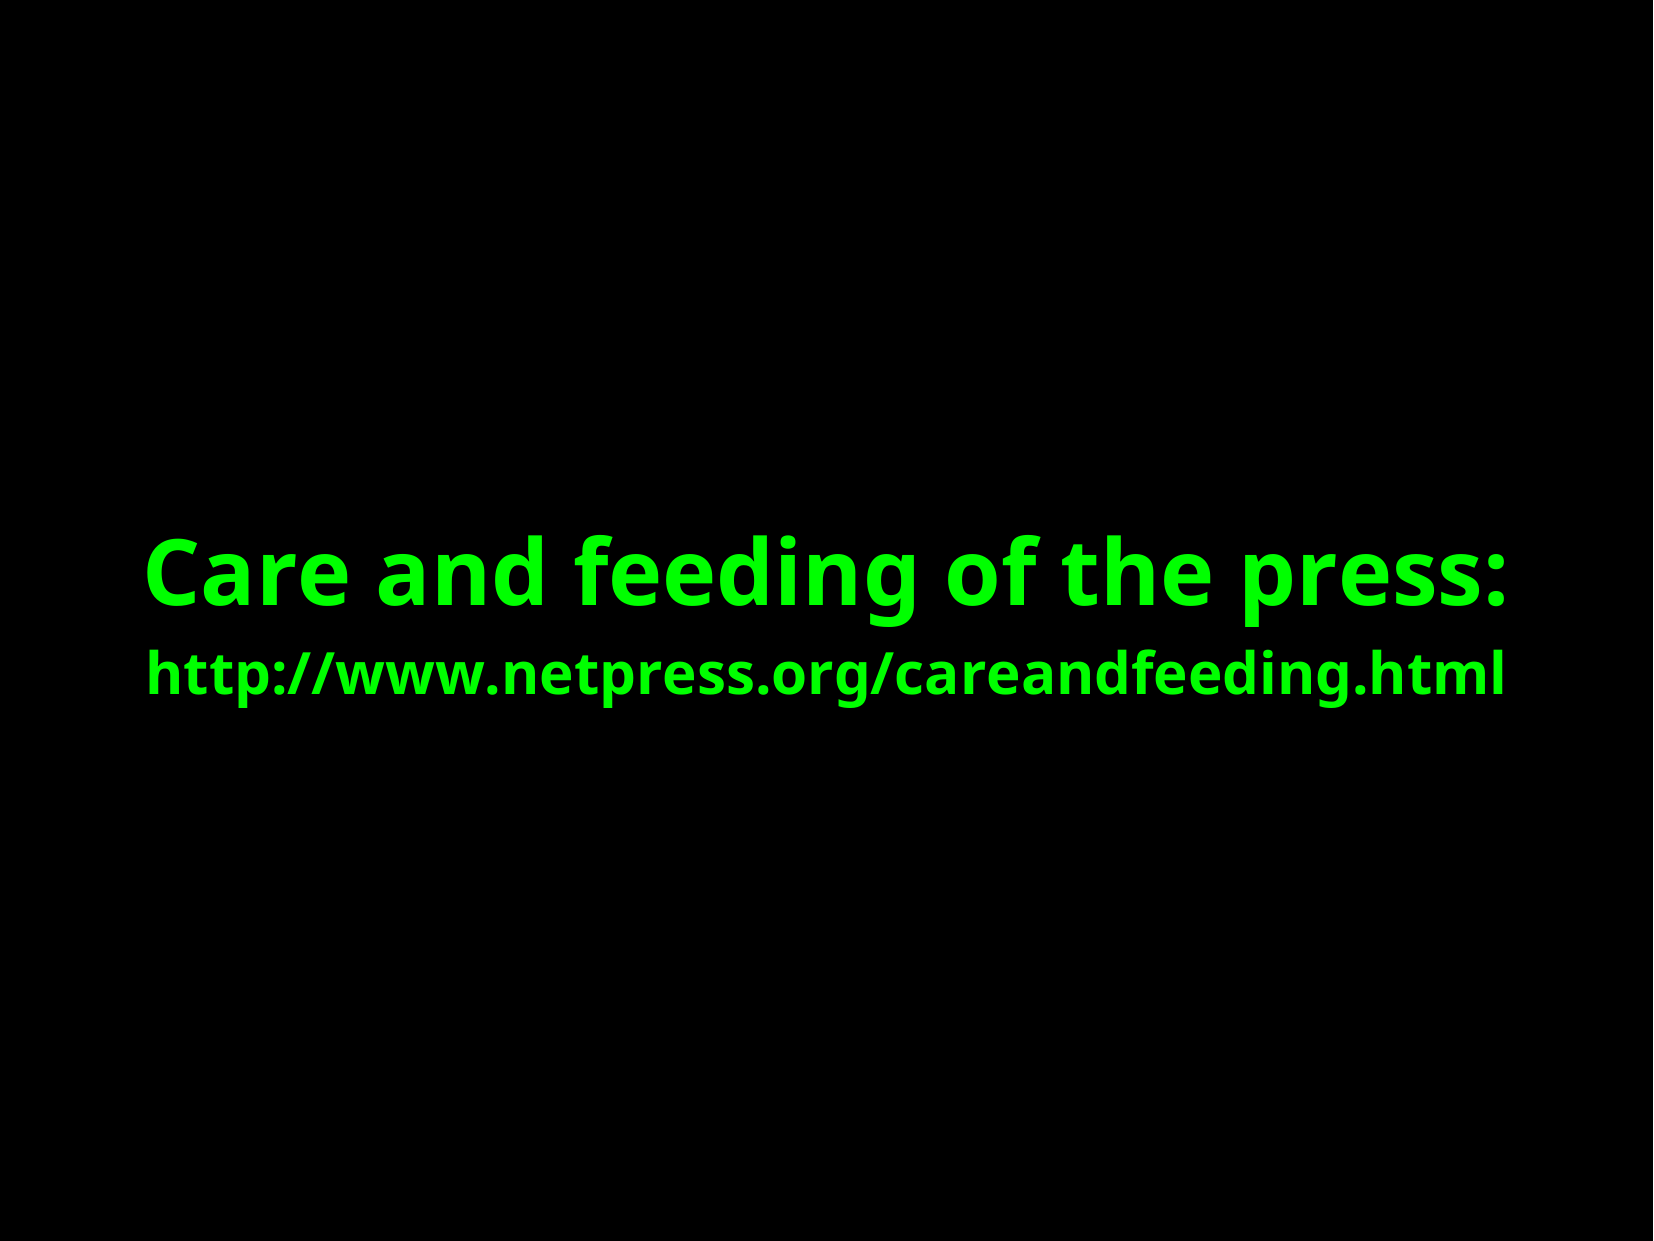

# Care and feeding of the press: http://www.netpress.org/careandfeeding.html